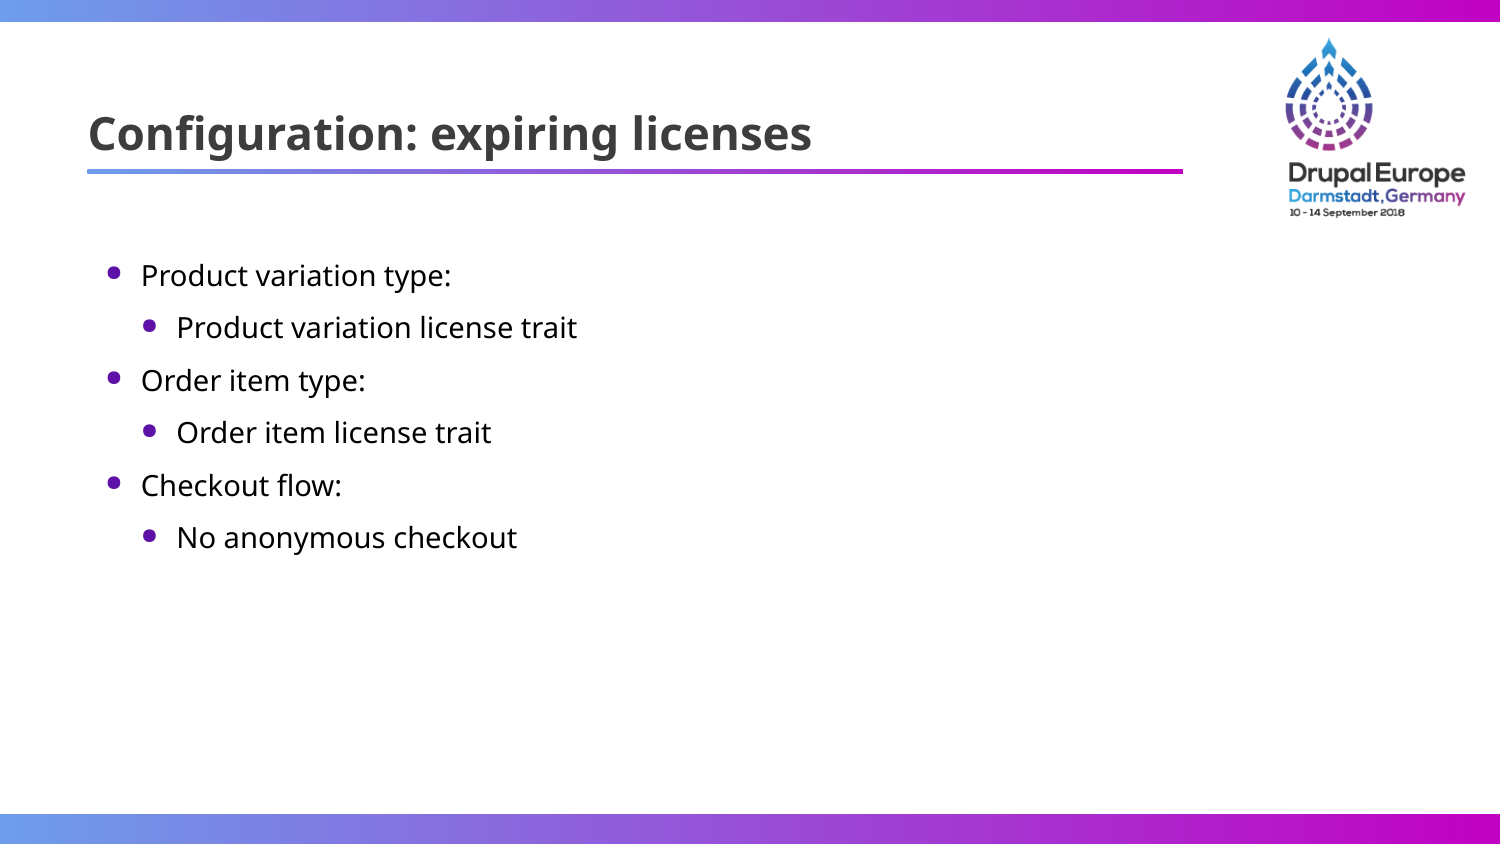

Configuration: expiring licenses
Product variation type:
Product variation license trait
Order item type:
Order item license trait
Checkout flow:
No anonymous checkout